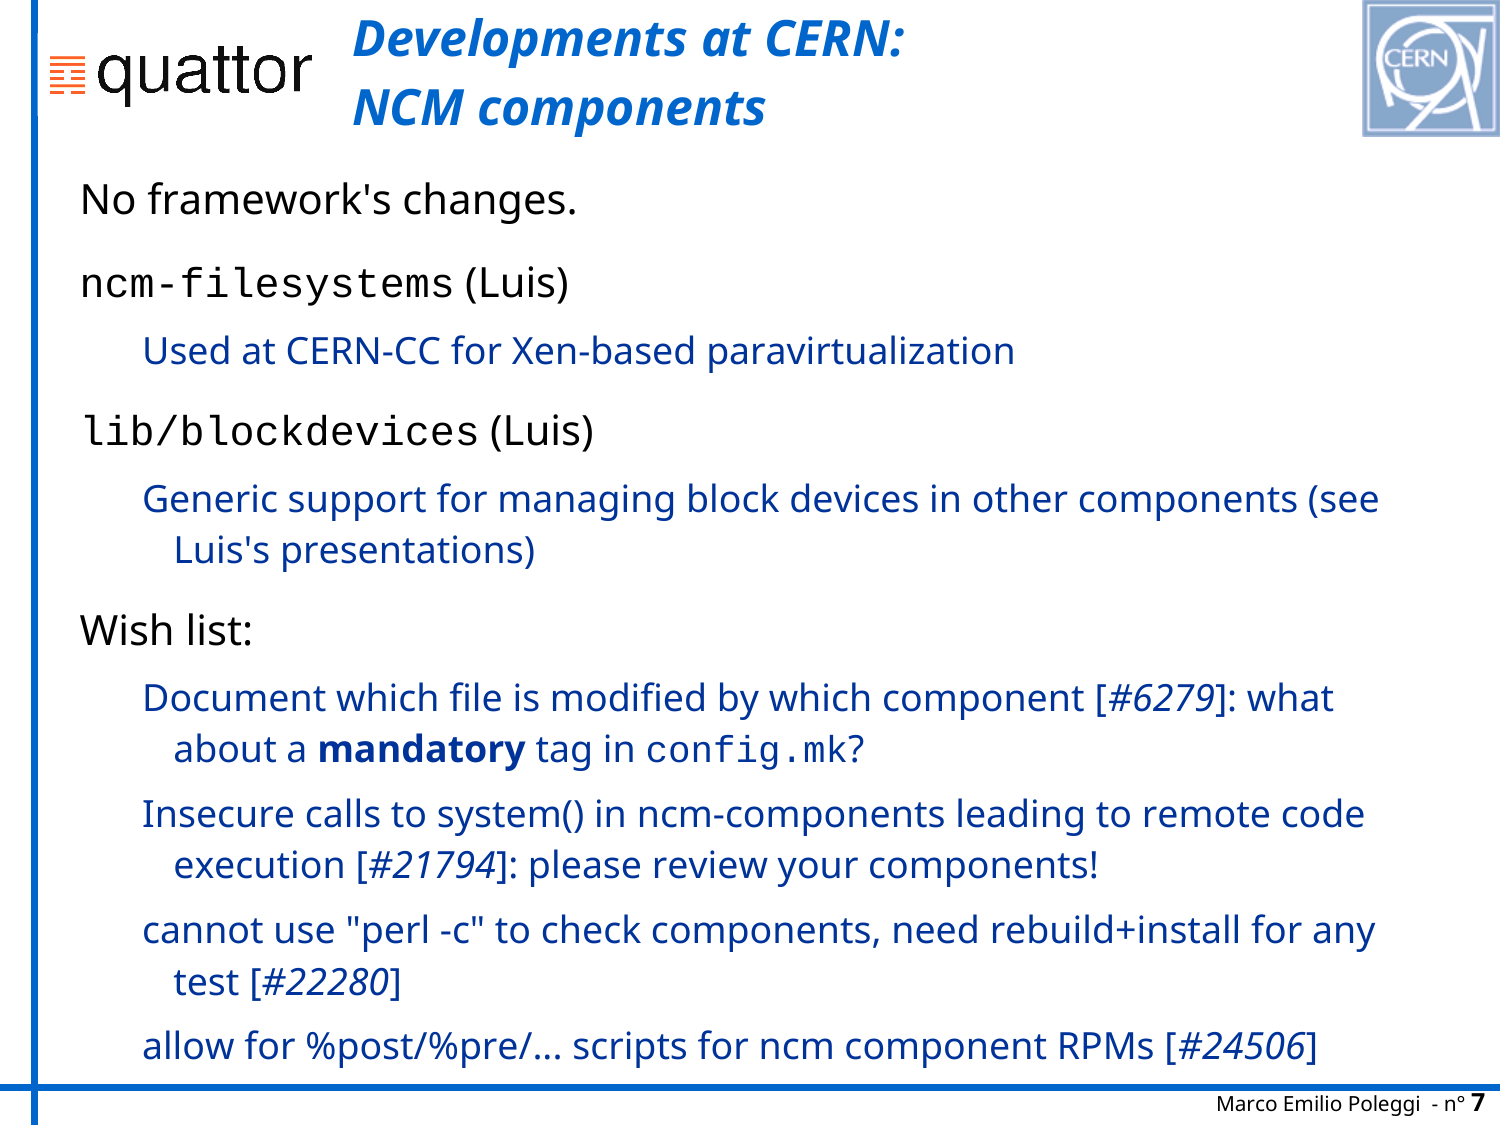

# Developments at CERN: NCM components
No framework's changes.
ncm-filesystems (Luis)
Used at CERN-CC for Xen-based paravirtualization
lib/blockdevices (Luis)
Generic support for managing block devices in other components (see Luis's presentations)
Wish list:
Document which file is modified by which component [#6279]: what about a mandatory tag in config.mk?
Insecure calls to system() in ncm-components leading to remote code execution [#21794]: please review your components!
cannot use "perl -c" to check components, need rebuild+install for any test [#22280]
allow for %post/%pre/... scripts for ncm component RPMs [#24506]